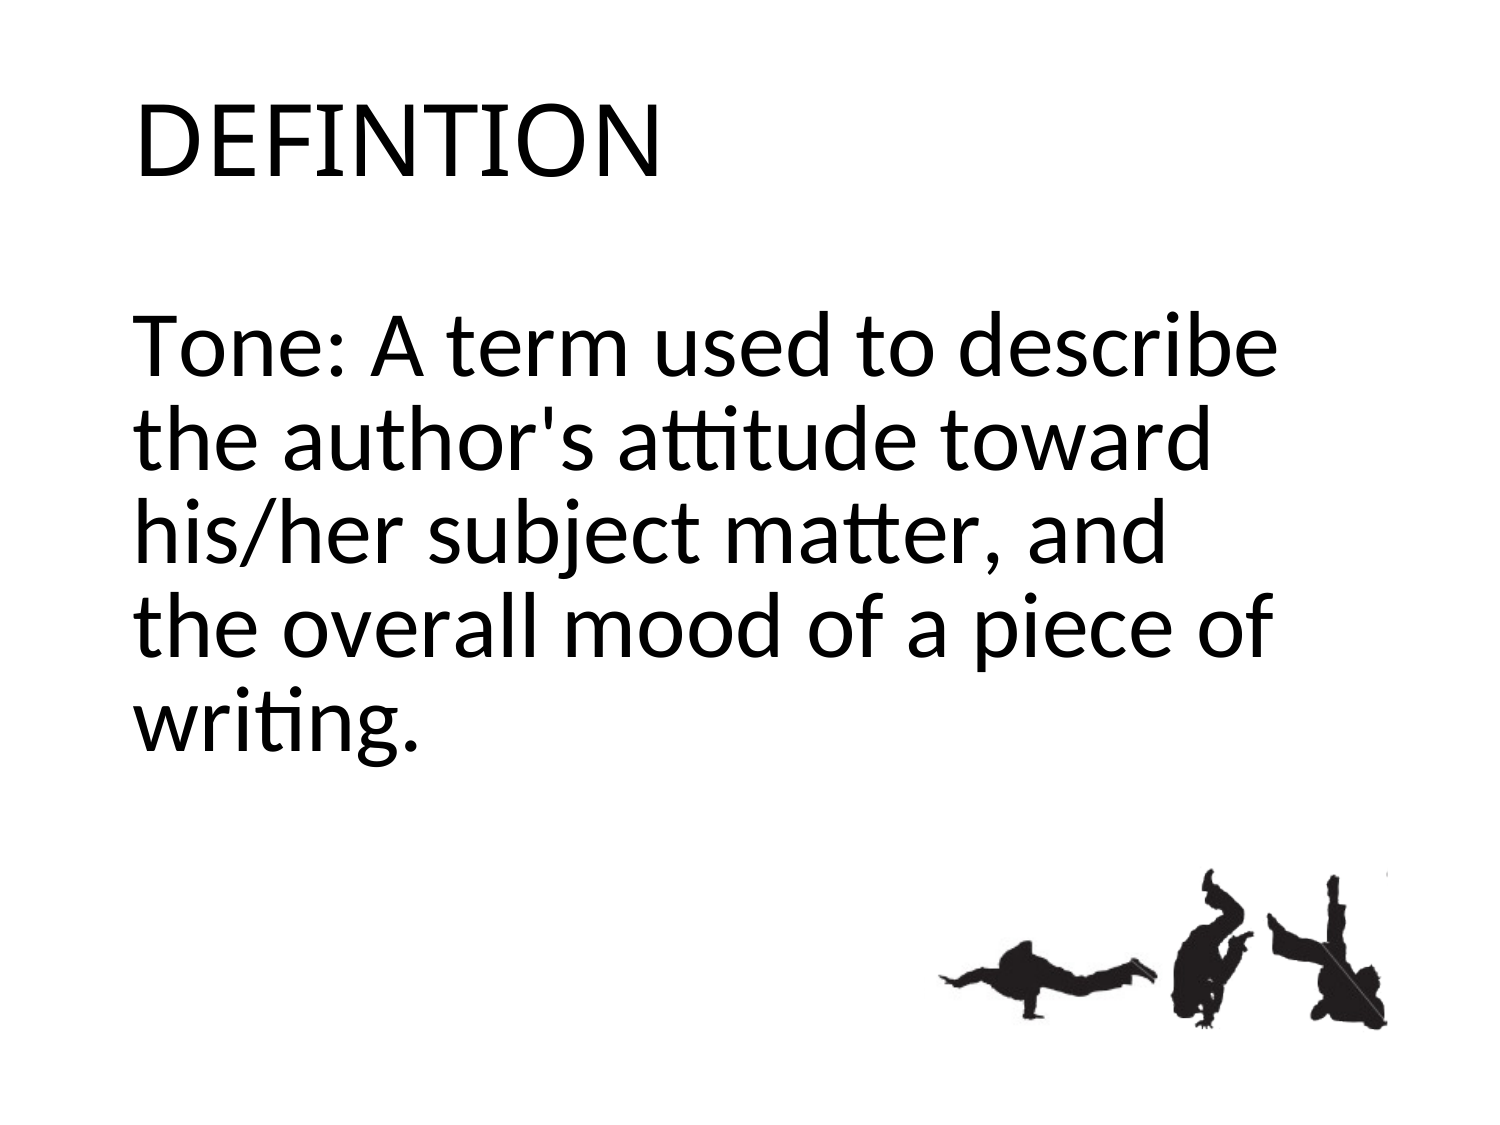

DEFINTION
Tone: A term used to describe the author's attitude toward his/her subject matter, and the overall mood of a piece of writing.